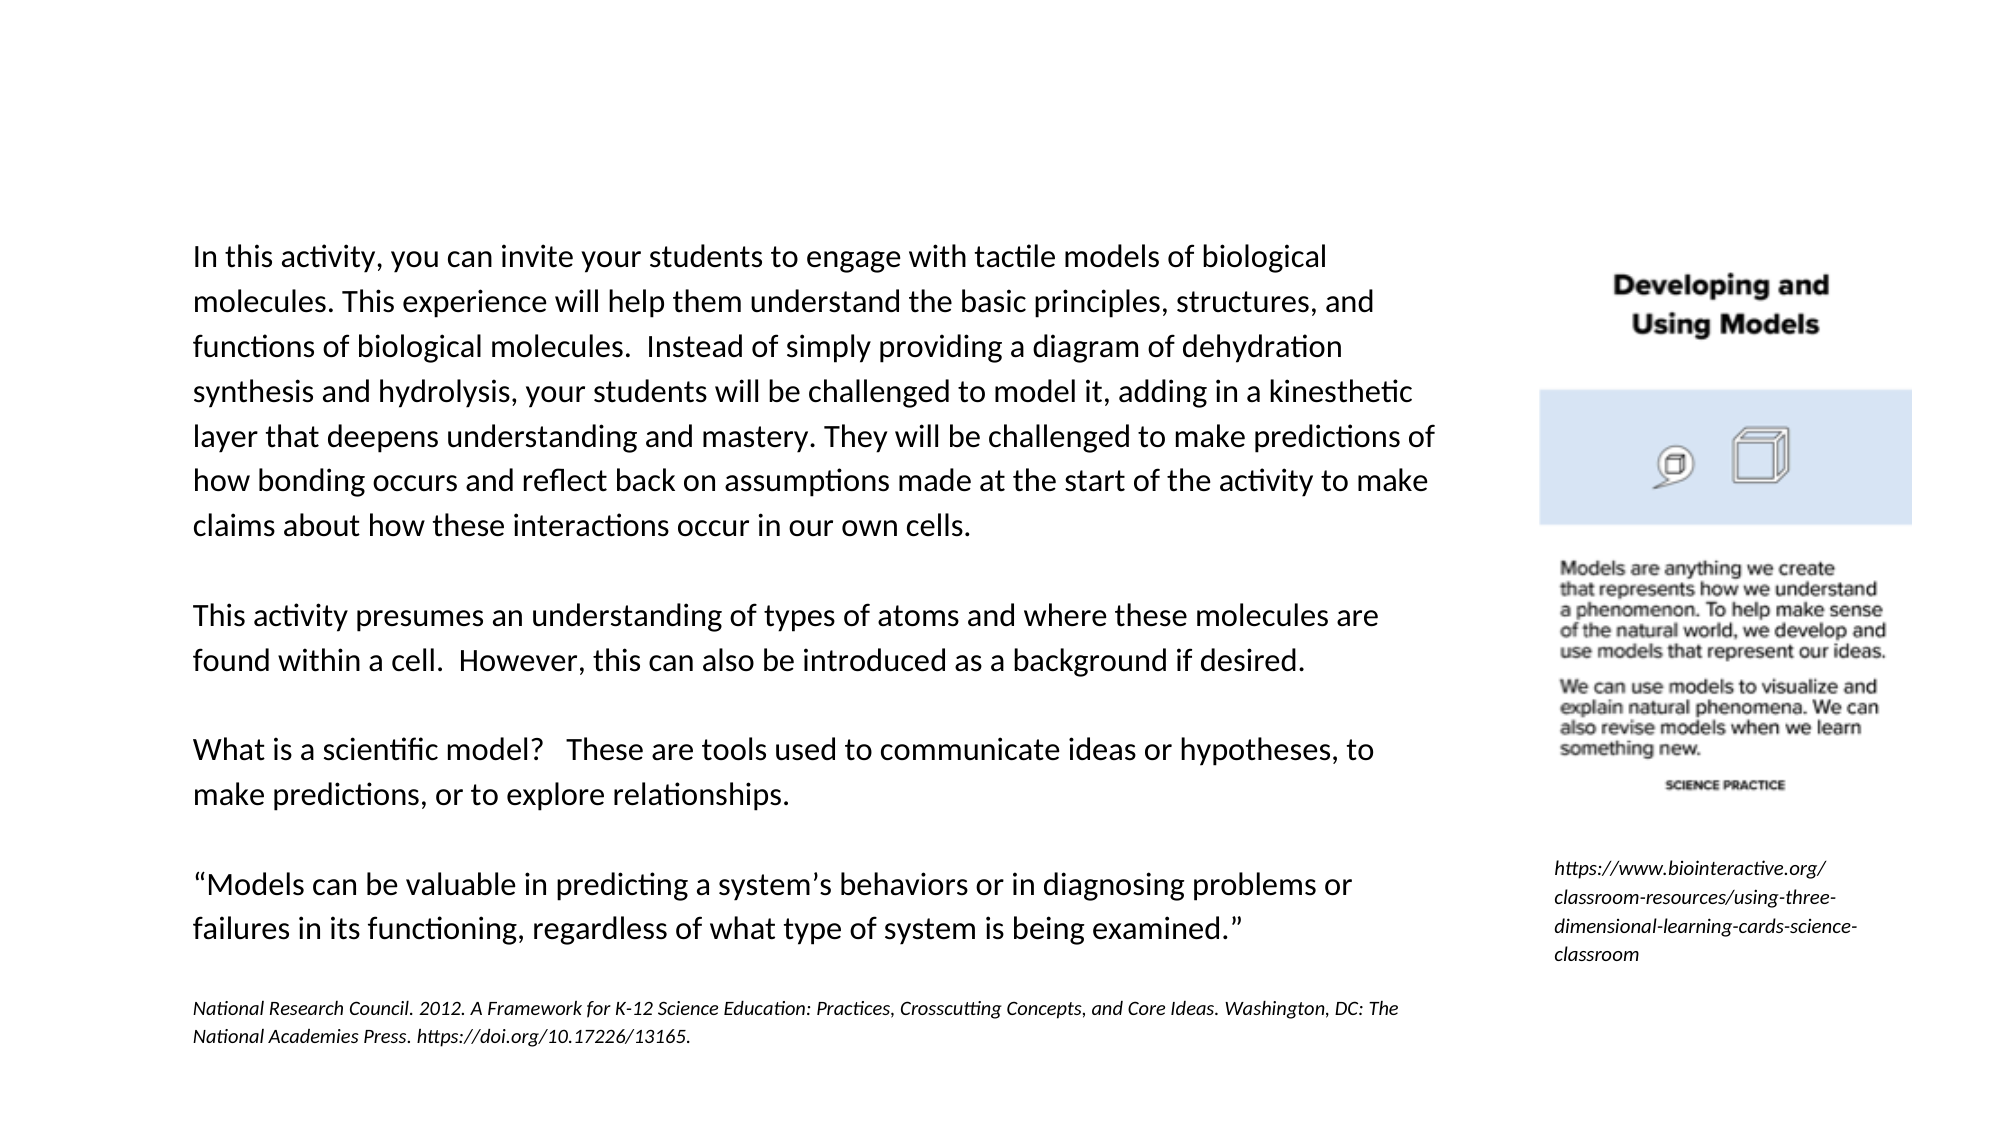

Teacher Guide - Modeling Biological Molecules
In this activity, you can invite your students to engage with tactile models of biological molecules. This experience will help them understand the basic principles, structures, and functions of biological molecules. Instead of simply providing a diagram of dehydration synthesis and hydrolysis, your students will be challenged to model it, adding in a kinesthetic layer that deepens understanding and mastery. They will be challenged to make predictions of how bonding occurs and reflect back on assumptions made at the start of the activity to make claims about how these interactions occur in our own cells.
This activity presumes an understanding of types of atoms and where these molecules are found within a cell. However, this can also be introduced as a background if desired.
What is a scientific model? These are tools used to communicate ideas or hypotheses, to make predictions, or to explore relationships.
“Models can be valuable in predicting a system’s behaviors or in diagnosing problems or failures in its functioning, regardless of what type of system is being examined.”
National Research Council. 2012. A Framework for K-12 Science Education: Practices, Crosscutting Concepts, and Core Ideas. Washington, DC: The National Academies Press. https://doi.org/10.17226/13165.
https://www.biointeractive.org/classroom-resources/using-three-dimensional-learning-cards-science-classroom